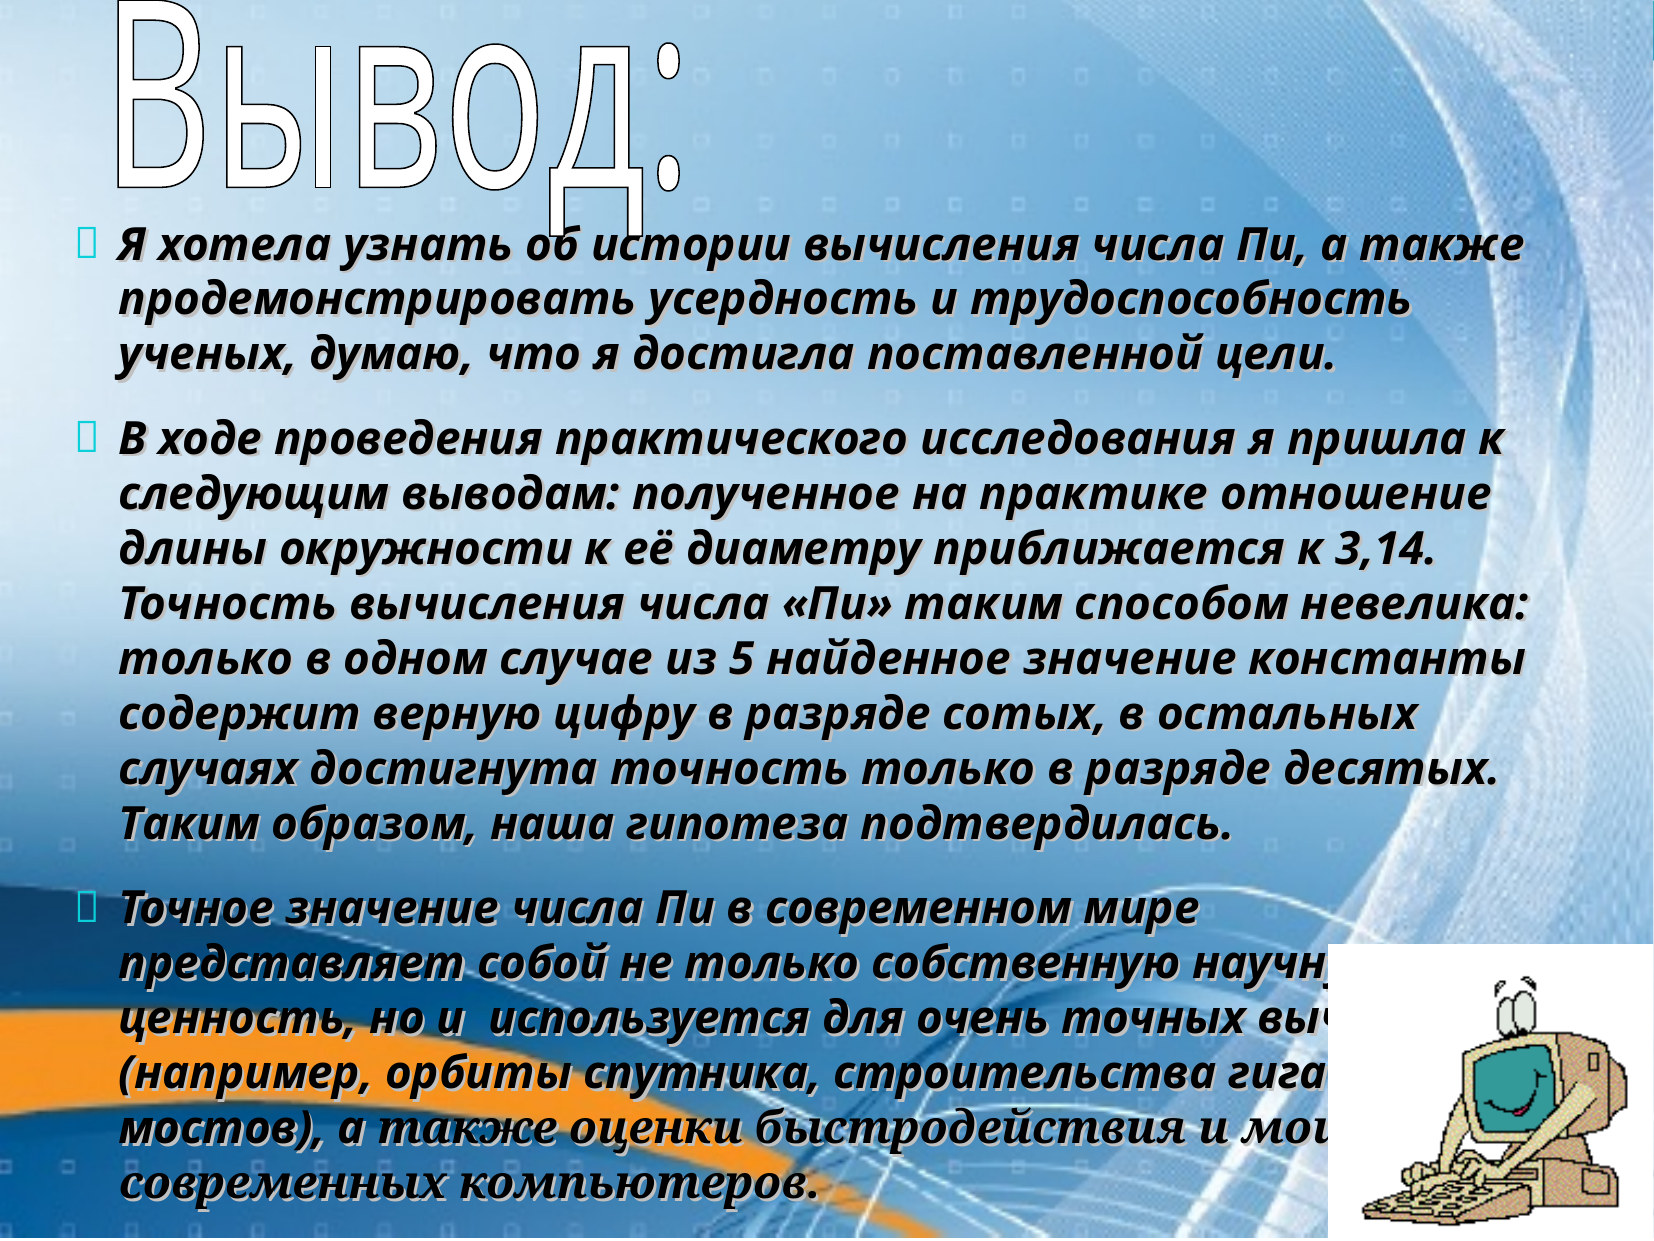

Вывод:
#
Я хотела узнать об истории вычисления числа Пи, а также продемонстрировать усердность и трудоспособность ученых, думаю, что я достигла поставленной цели.
В ходе проведения практического исследования я пришла к следующим выводам: полученное на практике отношение длины окружности к её диаметру приближается к 3,14. Точность вычисления числа «Пи» таким способом невелика: только в одном случае из 5 найденное значение константы содержит верную цифру в разряде сотых, в остальных случаях достигнута точность только в разряде десятых. Таким образом, наша гипотеза подтвердилась.
Точное значение числа Пи в современном мире представляет собой не только собственную научную ценность, но и используется для очень точных вычислений (например, орбиты спутника, строительства гигантских мостов), а также оценки быстродействия и мощности современных компьютеров.